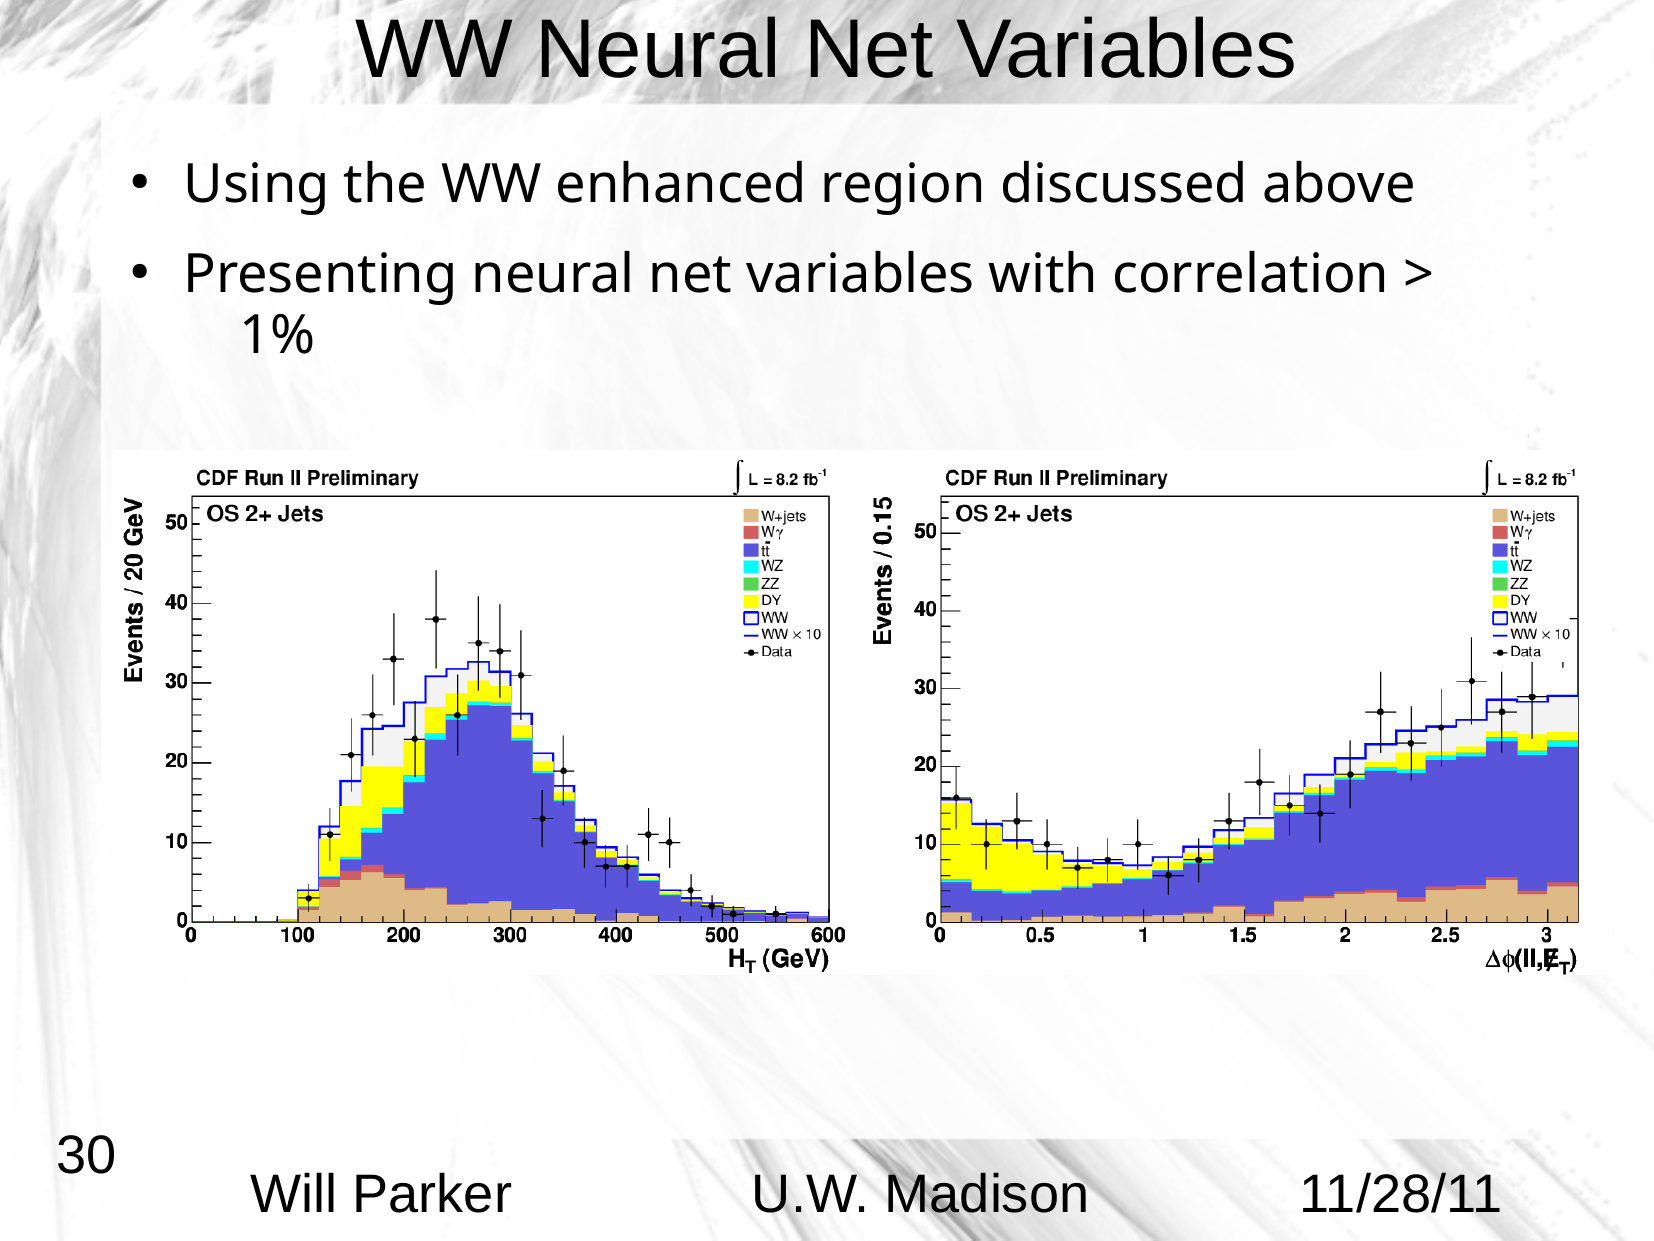

# WW Neural Net Variables
Using the WW enhanced region discussed above
Presenting neural net variables with correlation > 1%
30
 Will Parker U.W. Madison 11/28/11